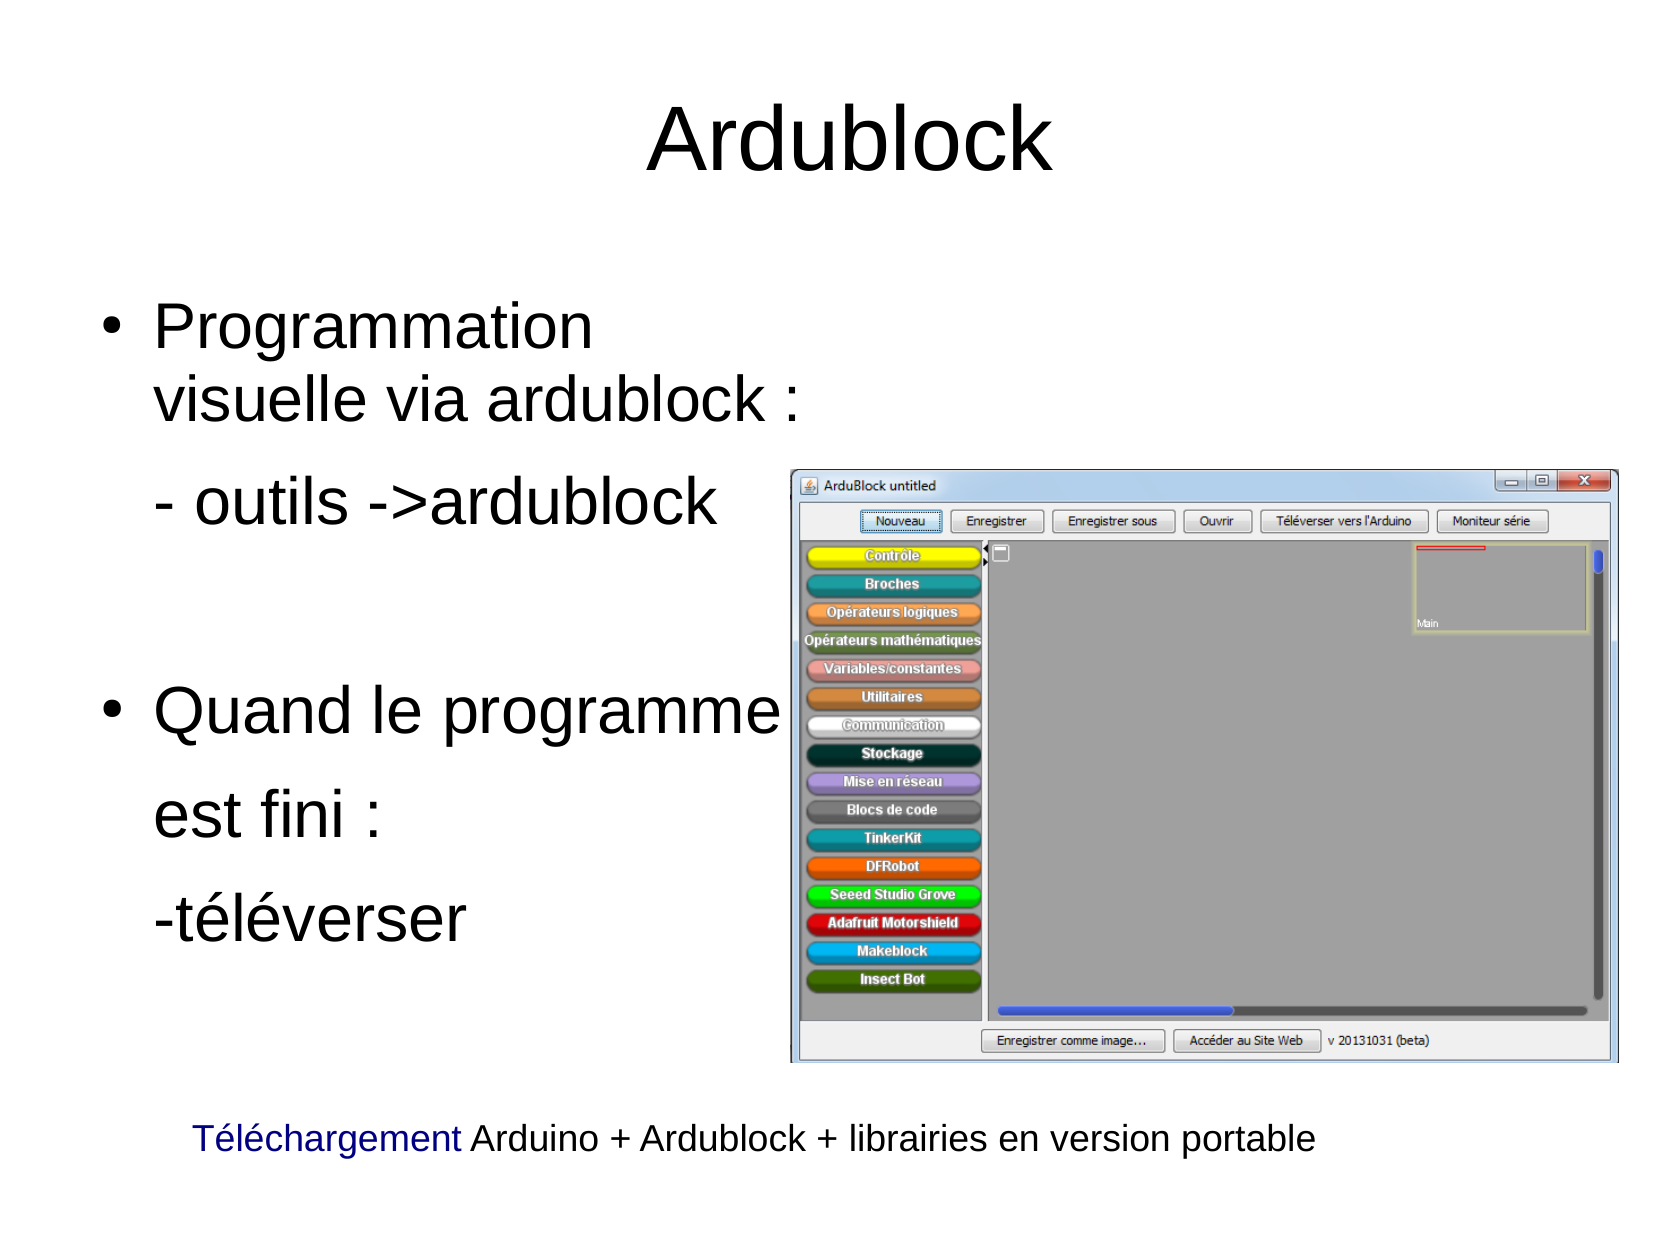

# Ardublock
Programmation visuelle via ardublock :
- outils ->ardublock
Quand le programme
est fini :
-téléverser
Téléchargement Arduino + Ardublock + librairies en version portable